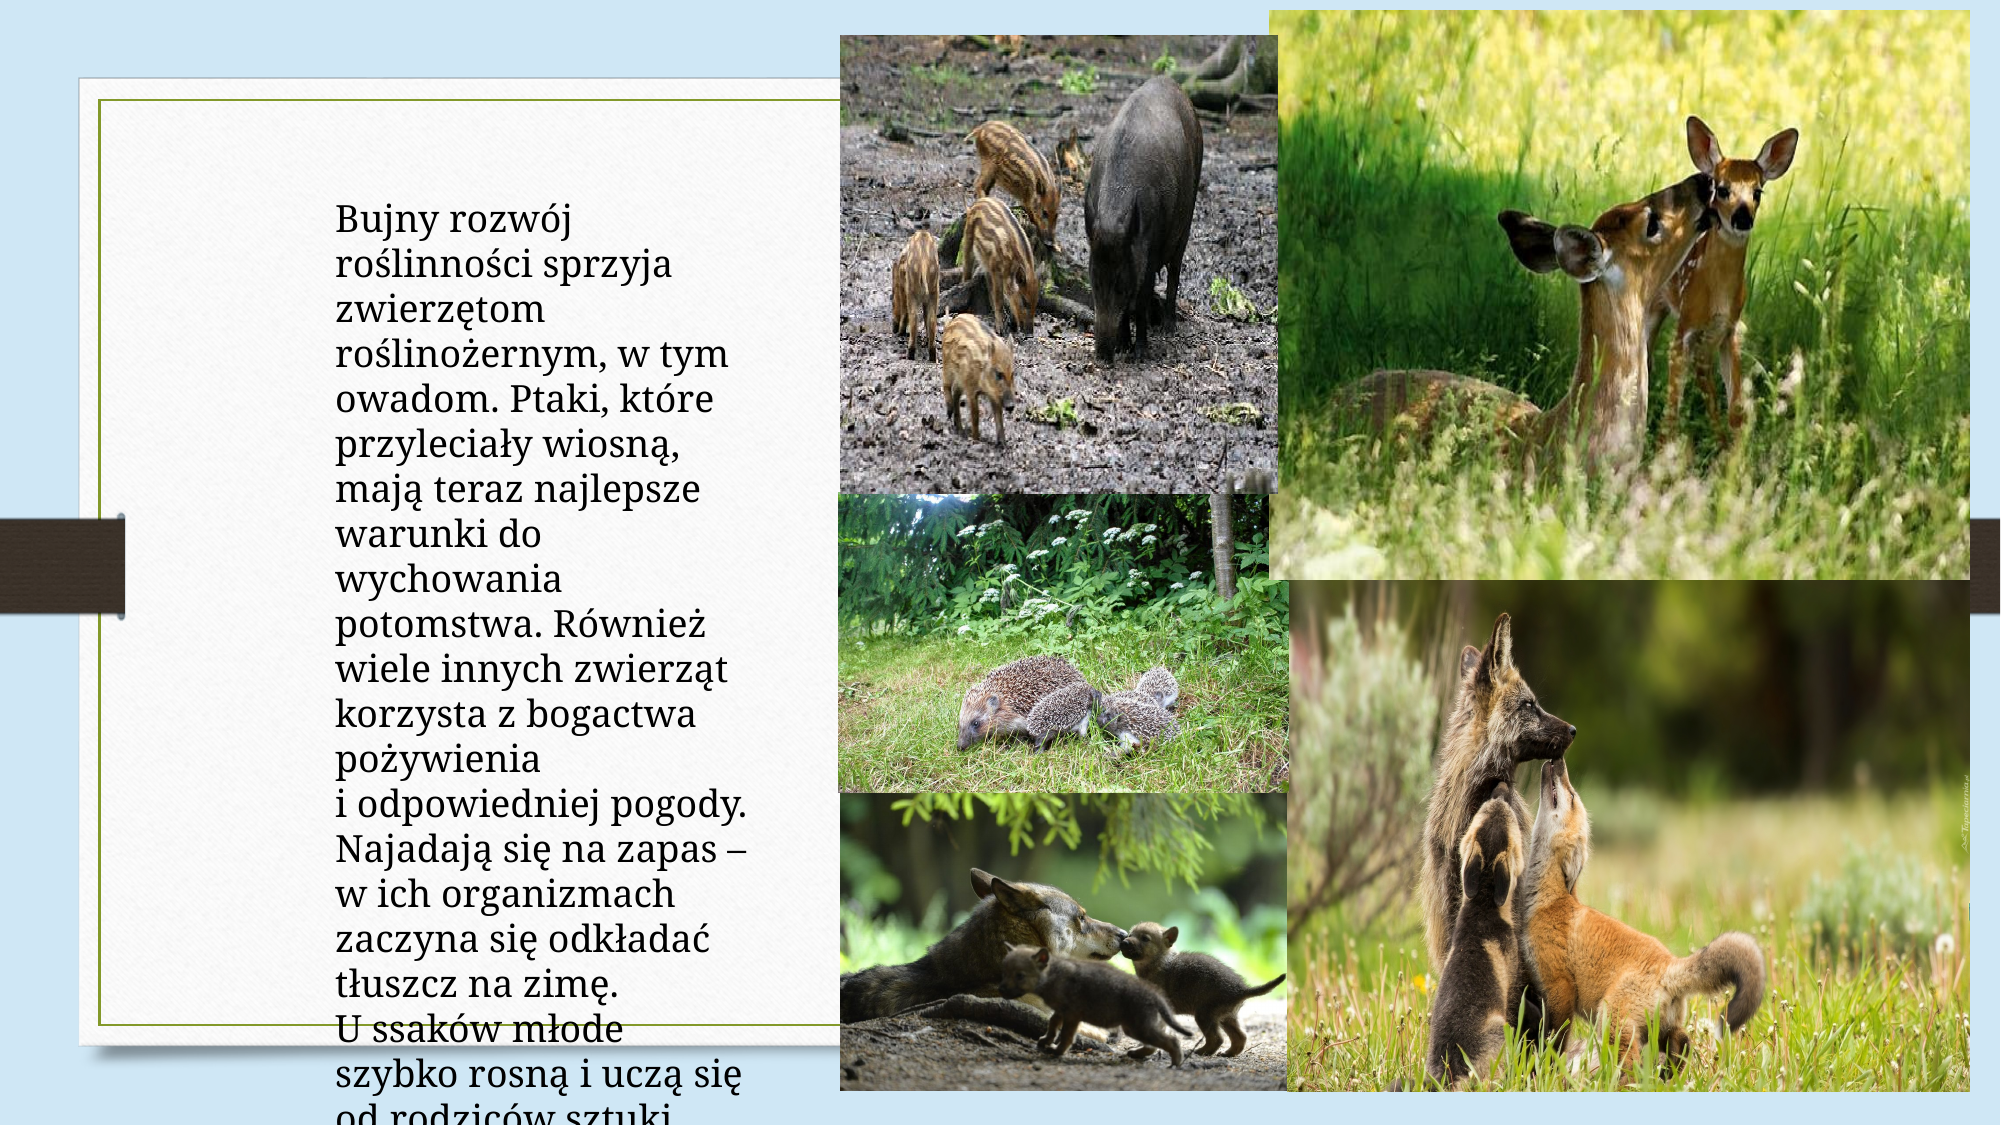

Bujny rozwój roślinności sprzyja zwierzętom roślinożernym, w tym owadom. Ptaki, które przyleciały wiosną, mają teraz najlepsze warunki do wychowania potomstwa. Również wiele innych zwierząt korzysta z bogactwa pożywienia i odpowiedniej pogody. Najadają się na zapas – w ich organizmach zaczyna się odkładać tłuszcz na zimę. U ssaków młode szybko rosną i uczą się od rodziców sztuki przetrwania.